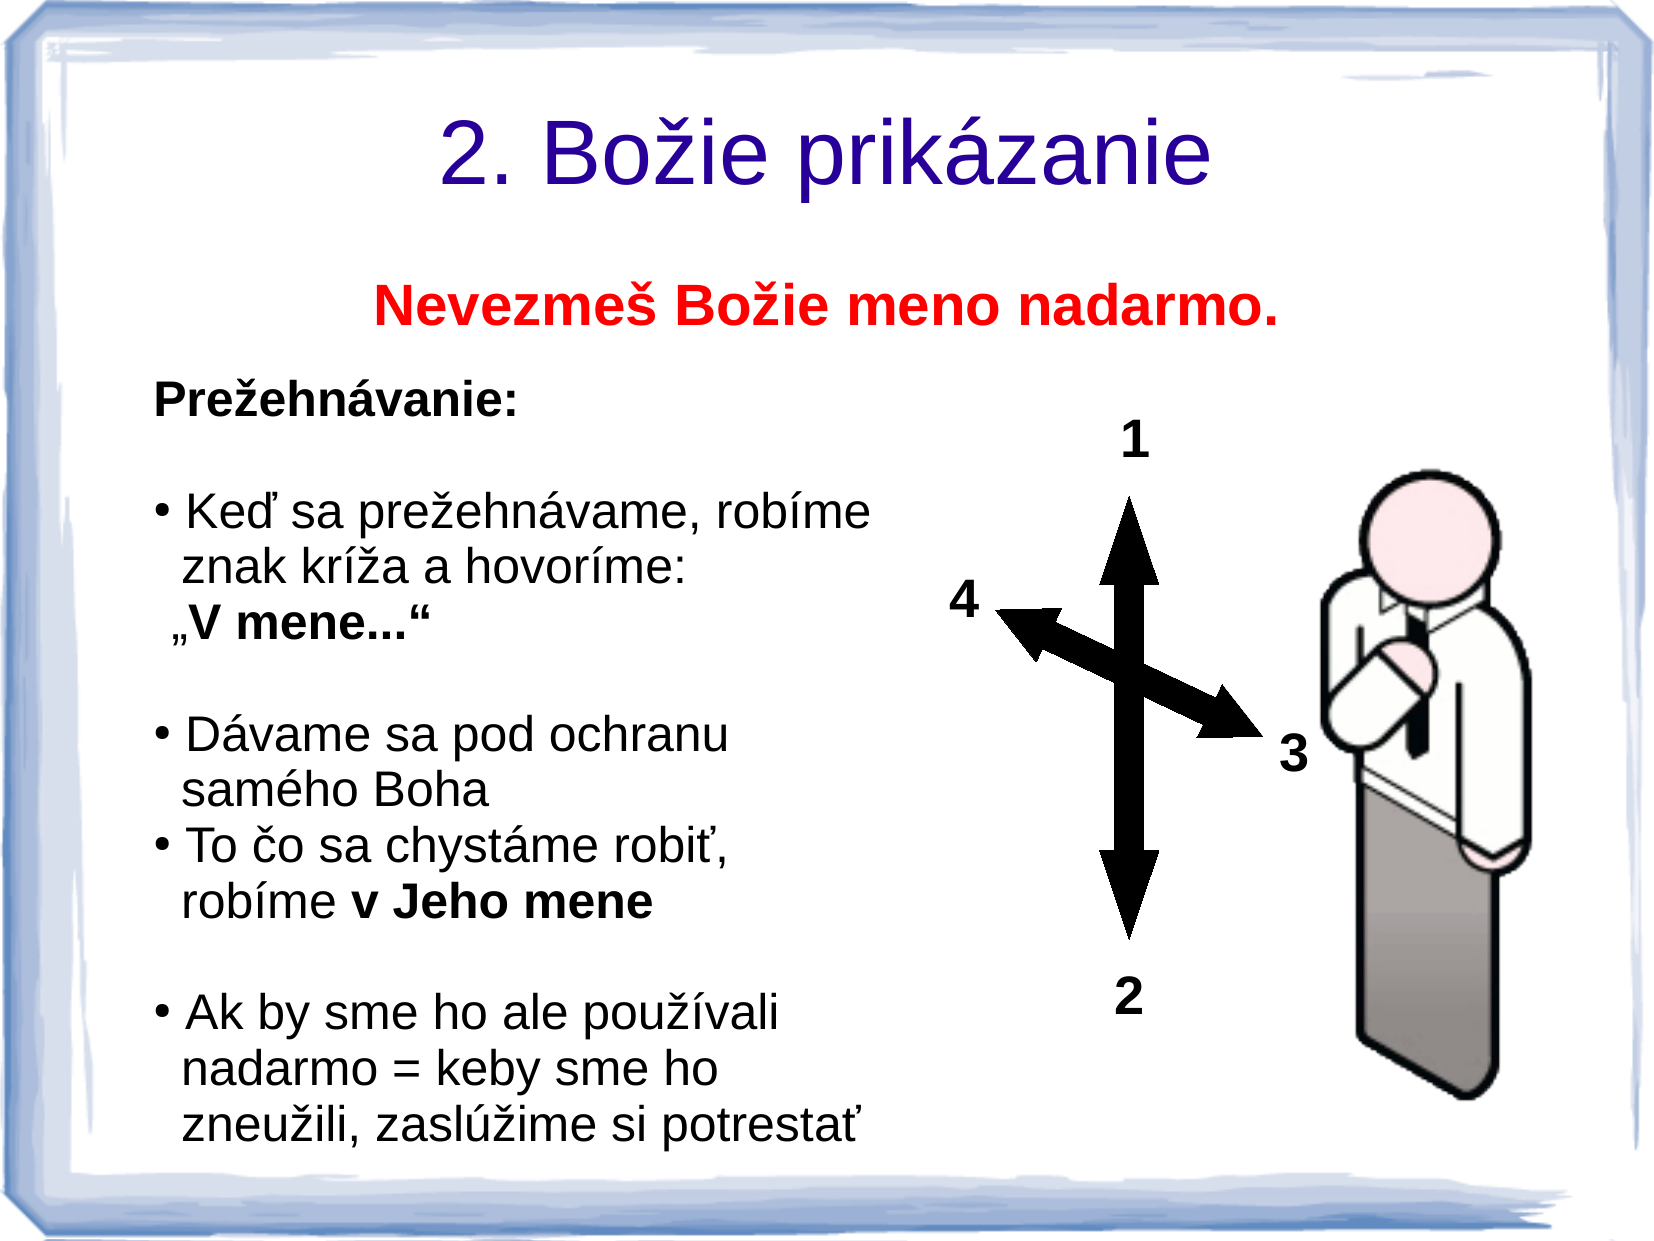

# 2. Božie prikázanie
Nevezmeš Božie meno nadarmo.
Prežehnávanie:
 Keď sa prežehnávame, robíme znak kríža a hovoríme:
„V mene...“
 Dávame sa pod ochranu samého Boha
 To čo sa chystáme robiť, robíme v Jeho mene
 Ak by sme ho ale používali nadarmo = keby sme ho zneužili, zaslúžime si potrestať
1
4
3
2